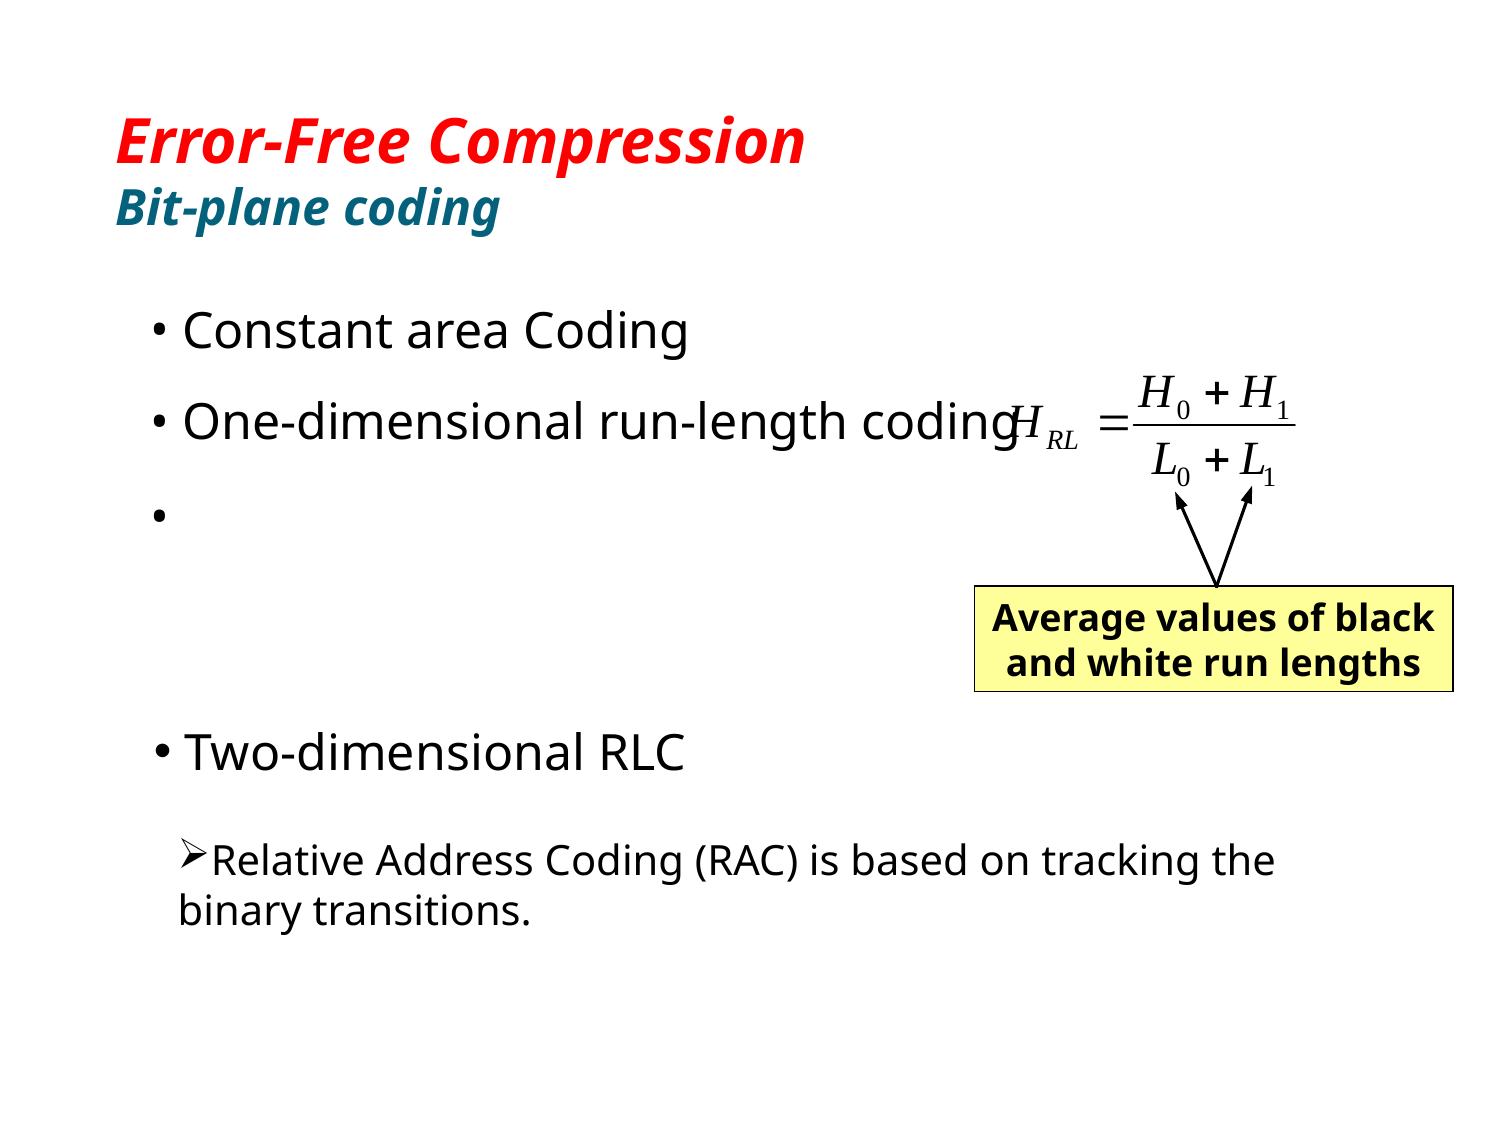

Error-Free Compression
Bit-plane coding
 Constant area Coding
 One-dimensional run-length coding
Average values of black and white run lengths
 Two-dimensional RLC
Relative Address Coding (RAC) is based on tracking the binary transitions.